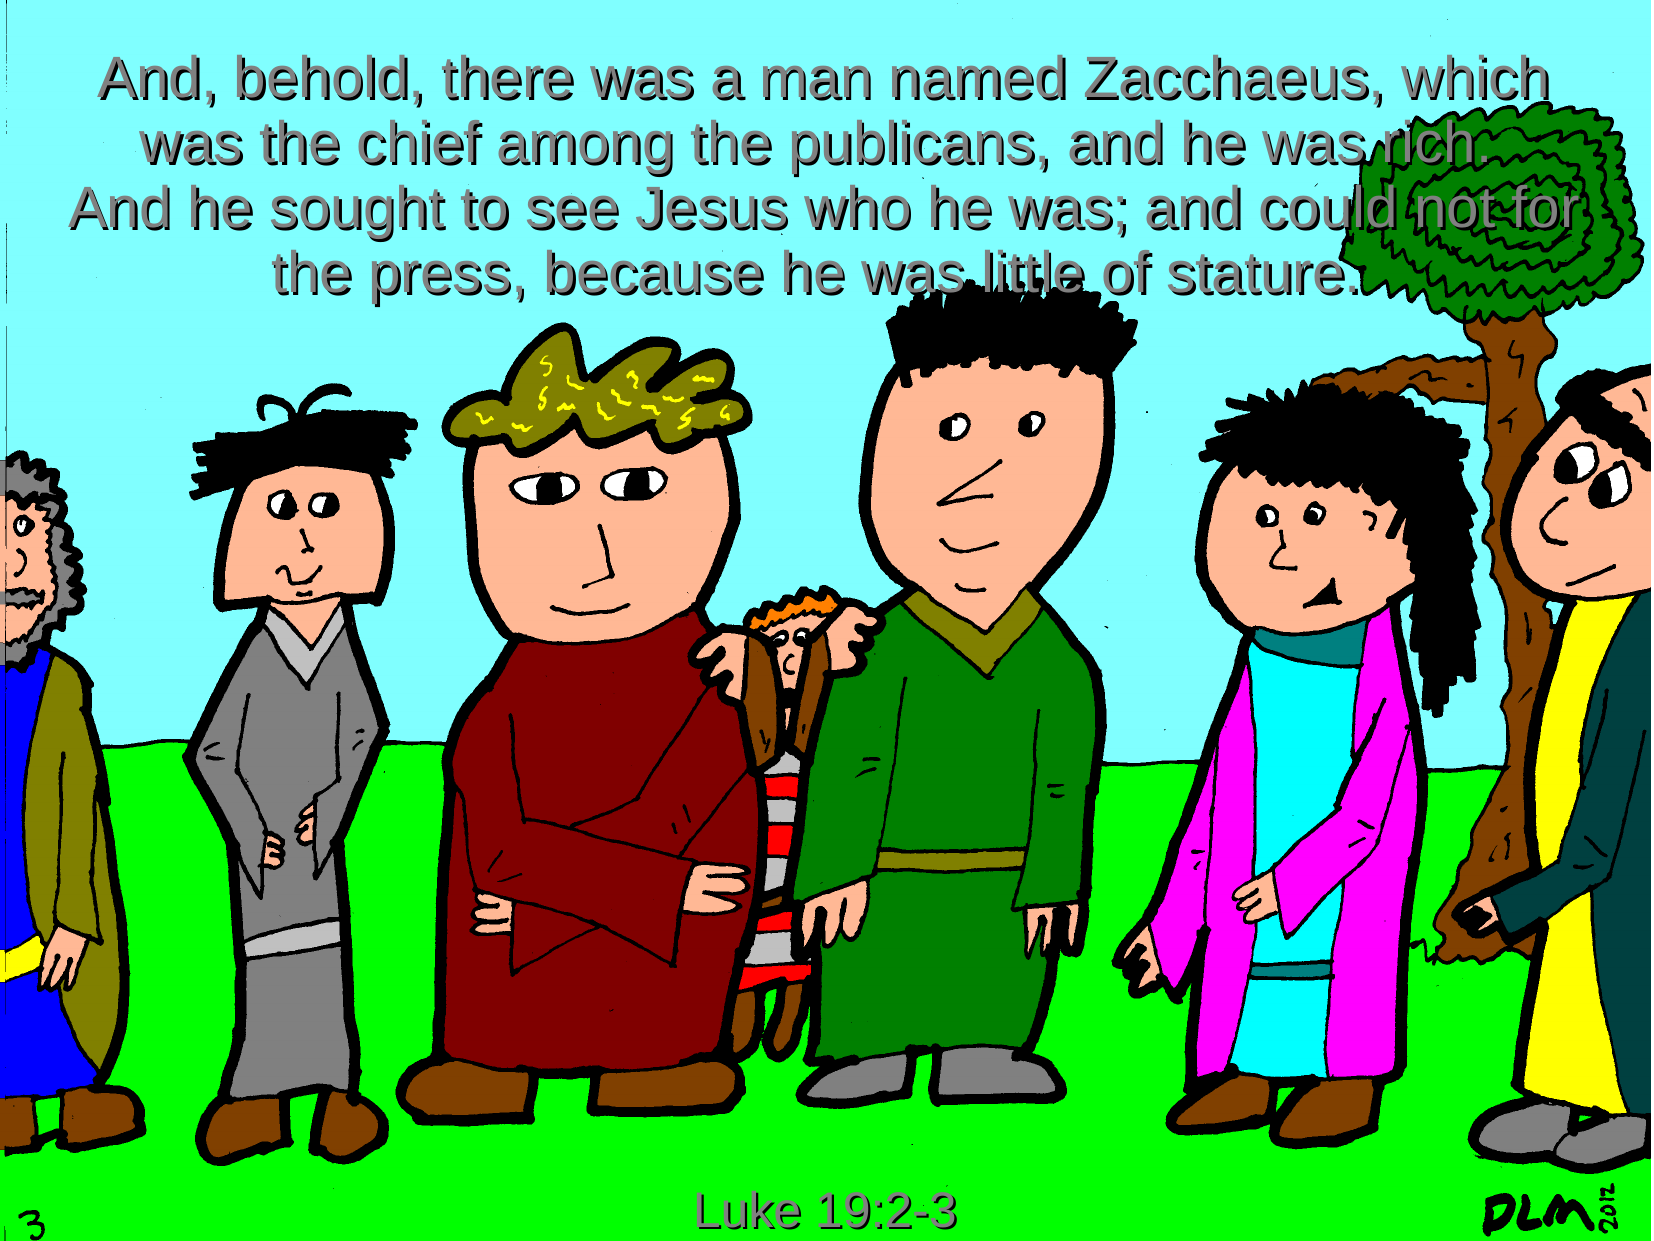

And, behold, there was a man named Zacchaeus, which was the chief among the publicans, and he was rich.
And he sought to see Jesus who he was; and could not for the press, because he was little of stature.
Luke 19:2-3